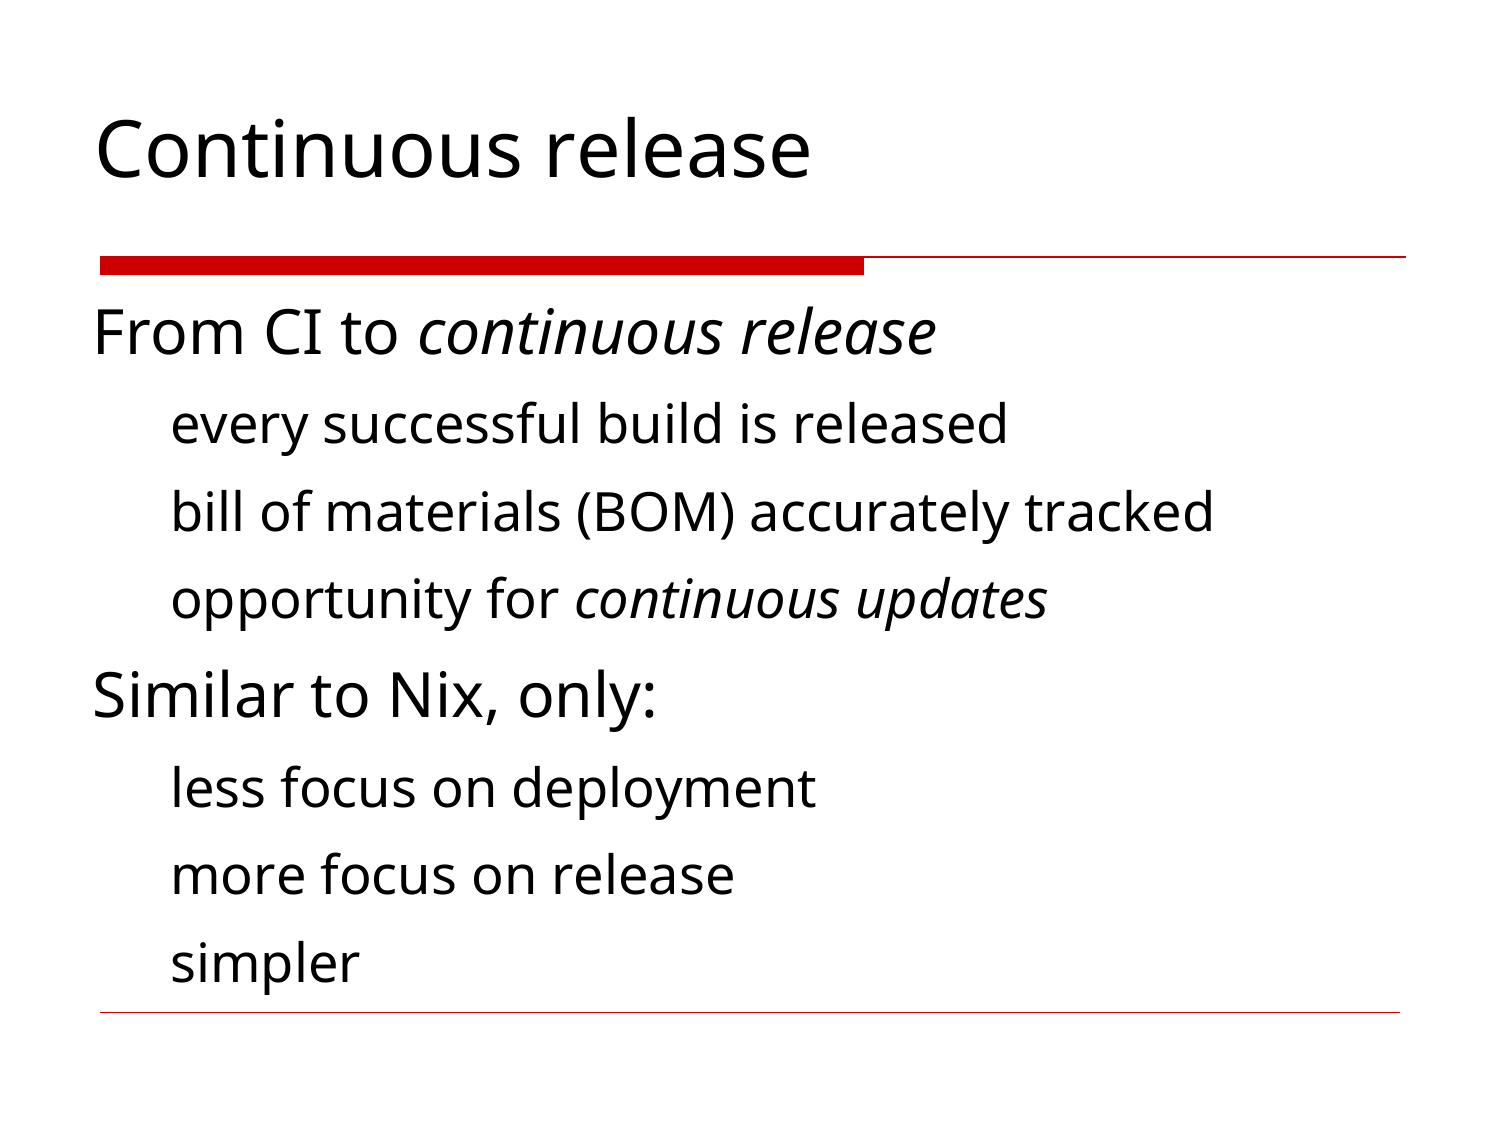

# Continuous release
From CI to continuous release
every successful build is released
bill of materials (BOM) accurately tracked
opportunity for continuous updates
Similar to Nix, only:
less focus on deployment
more focus on release
simpler